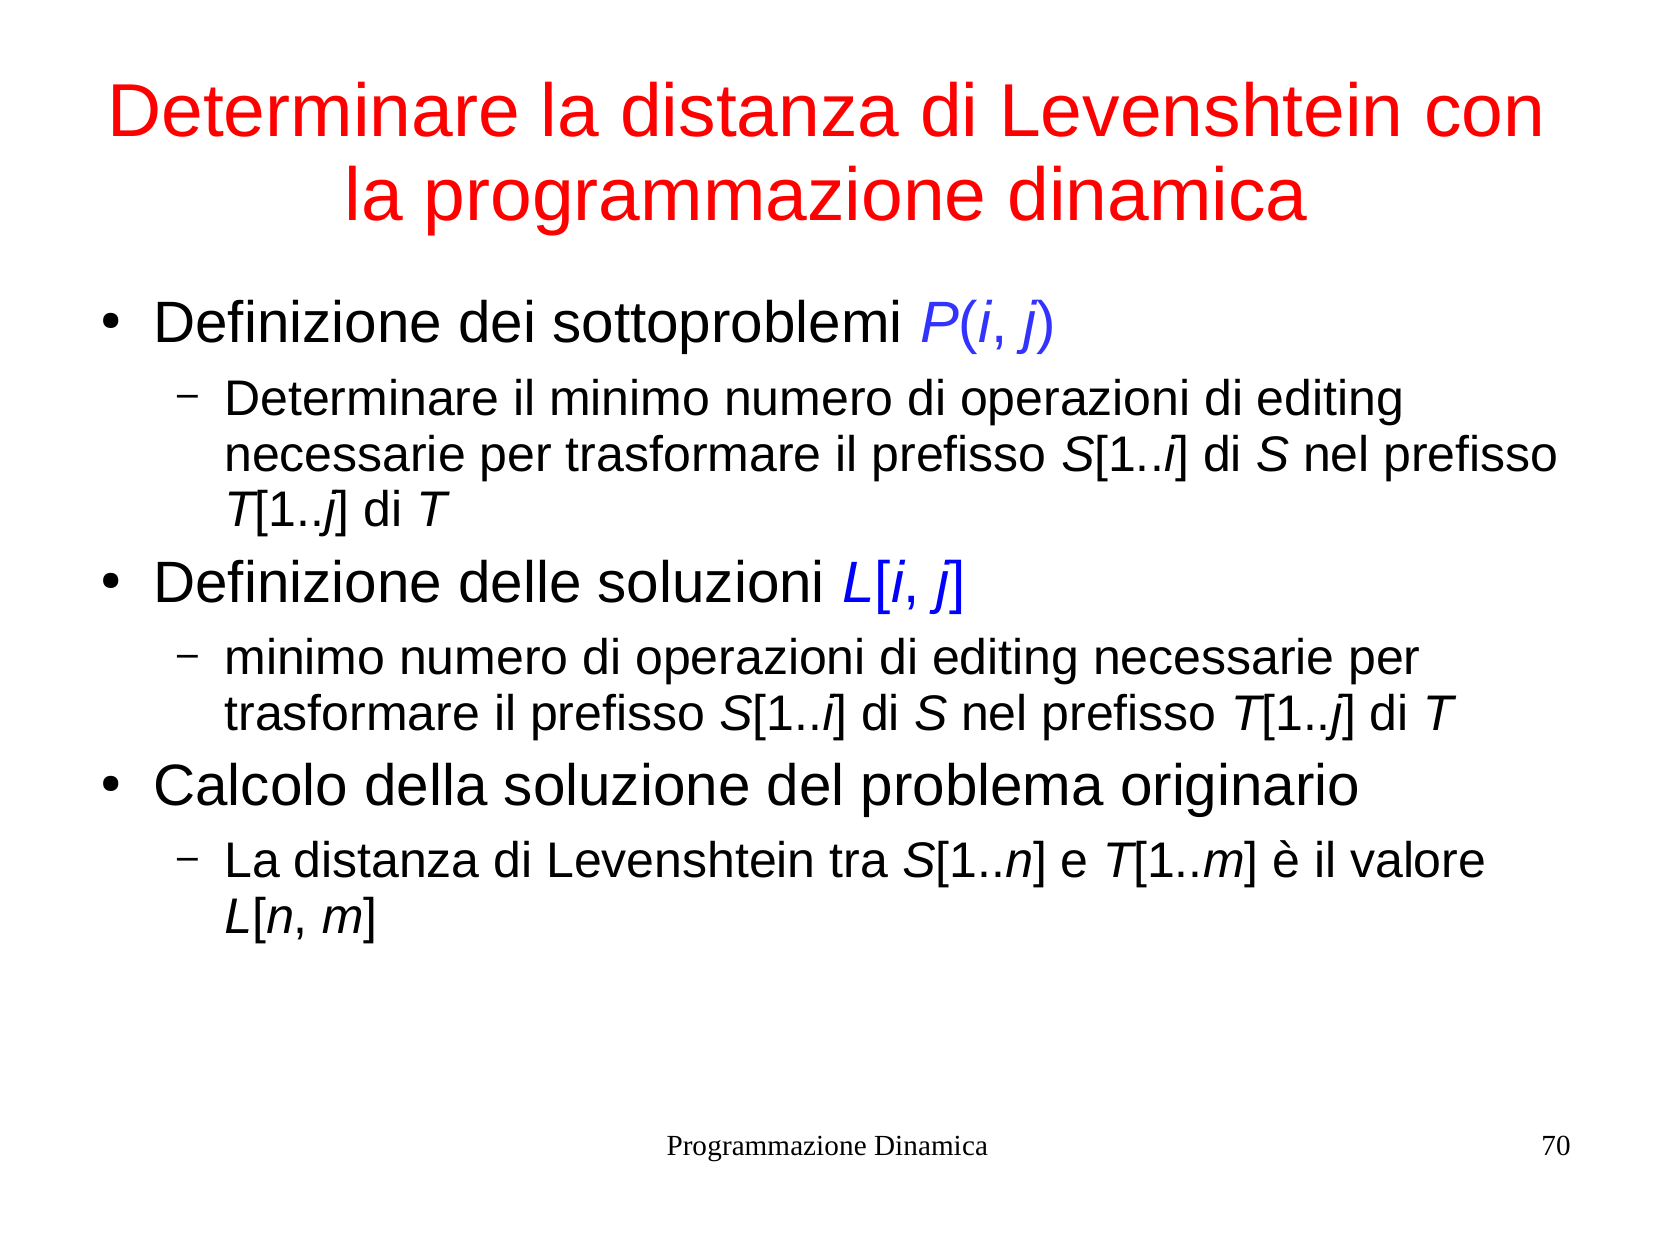

# Determinare la distanza di Levenshtein con la programmazione dinamica
Definizione dei sottoproblemi P(i, j)
Determinare il minimo numero di operazioni di editing necessarie per trasformare il prefisso S[1..i] di S nel prefisso T[1..j] di T
Definizione delle soluzioni L[i, j]
minimo numero di operazioni di editing necessarie per trasformare il prefisso S[1..i] di S nel prefisso T[1..j] di T
Calcolo della soluzione del problema originario
La distanza di Levenshtein tra S[1..n] e T[1..m] è il valore L[n, m]
Programmazione Dinamica
70